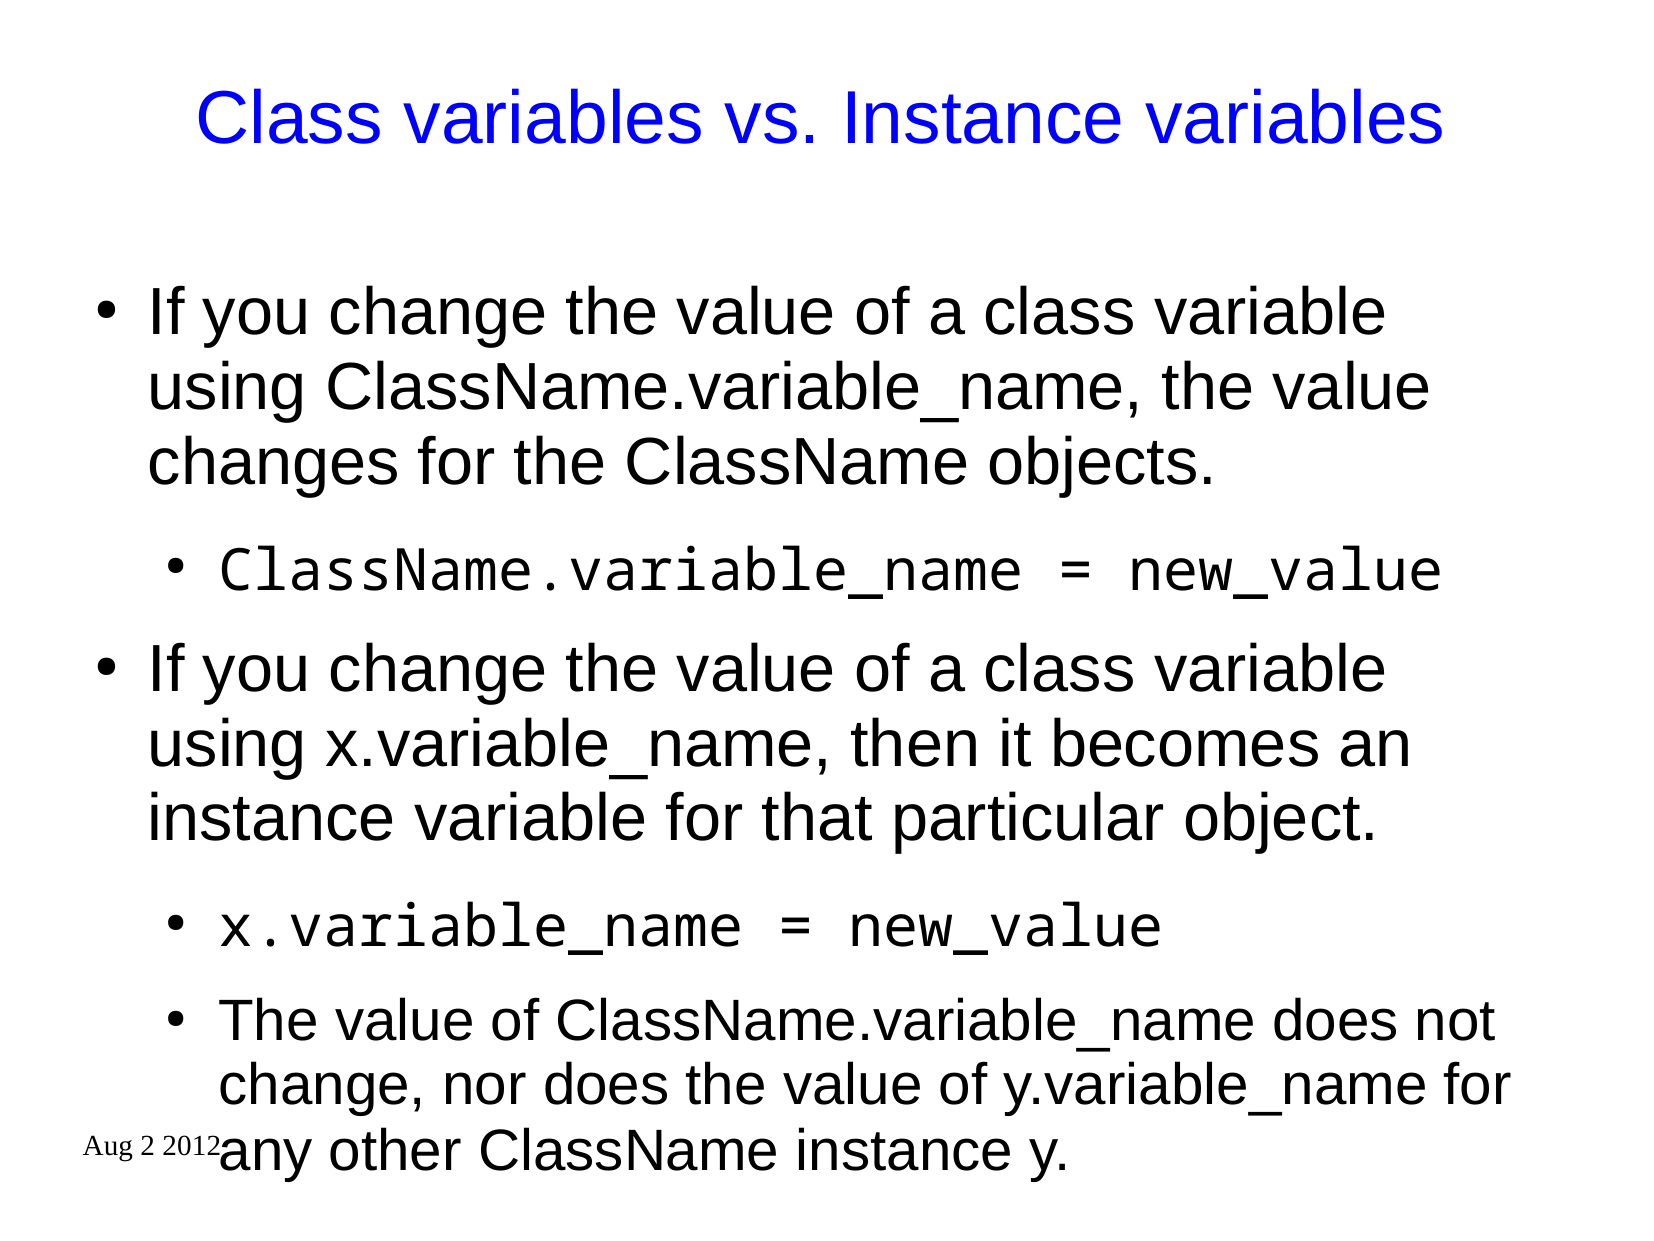

# Class variables vs. Instance variables
If you change the value of a class variable using ClassName.variable_name, the value changes for the ClassName objects.
ClassName.variable_name = new_value
If you change the value of a class variable using x.variable_name, then it becomes an instance variable for that particular object.
x.variable_name = new_value
The value of ClassName.variable_name does not change, nor does the value of y.variable_name for any other ClassName instance y.
Aug 2 2012